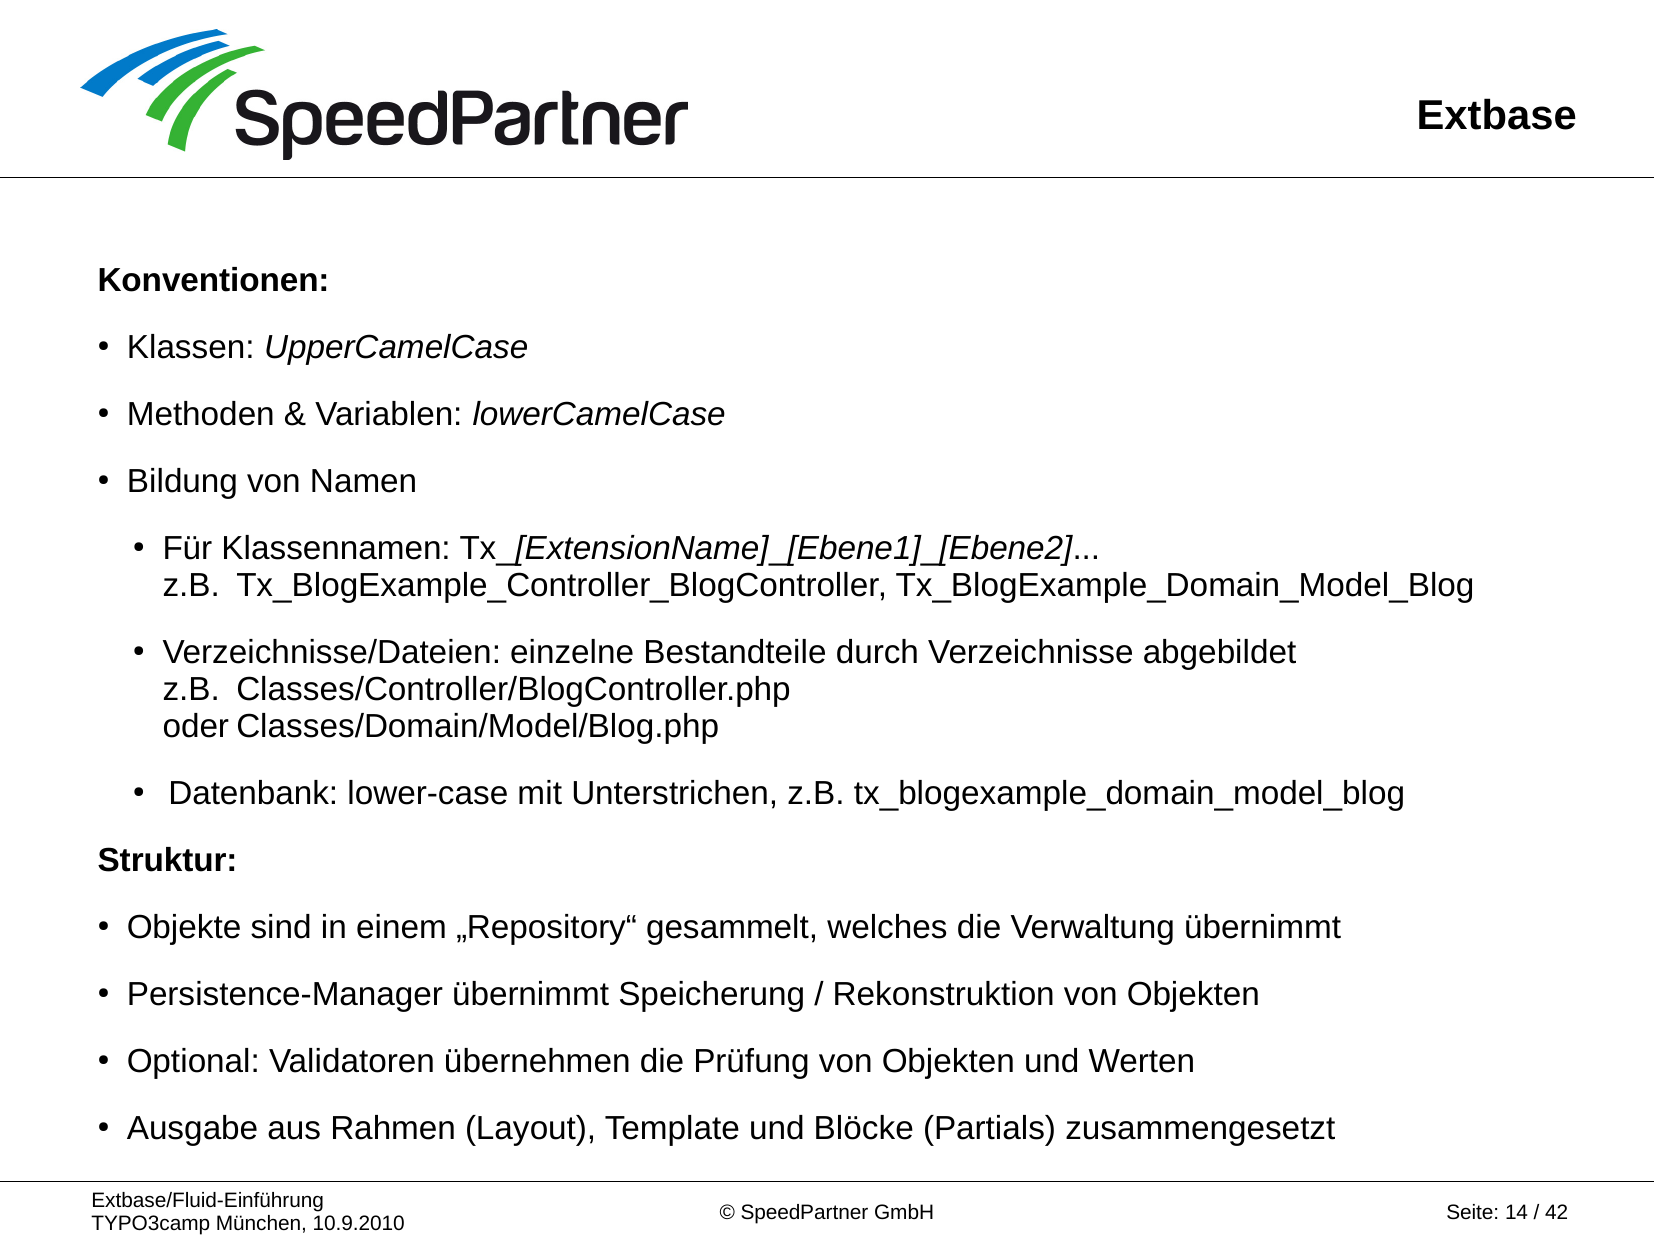

# Extbase
Konventionen:
Klassen: UpperCamelCase
Methoden & Variablen: lowerCamelCase
Bildung von Namen
Für Klassennamen: Tx_[ExtensionName]_[Ebene1]_[Ebene2]...
z.B.	Tx_BlogExample_Controller_BlogController, Tx_BlogExample_Domain_Model_Blog
Verzeichnisse/Dateien: einzelne Bestandteile durch Verzeichnisse abgebildet
z.B.	Classes/Controller/BlogController.php
oder	Classes/Domain/Model/Blog.php
Datenbank: lower-case mit Unterstrichen, z.B. tx_blogexample_domain_model_blog
Struktur:
Objekte sind in einem „Repository“ gesammelt, welches die Verwaltung übernimmt
Persistence-Manager übernimmt Speicherung / Rekonstruktion von Objekten
Optional: Validatoren übernehmen die Prüfung von Objekten und Werten
Ausgabe aus Rahmen (Layout), Template und Blöcke (Partials) zusammengesetzt